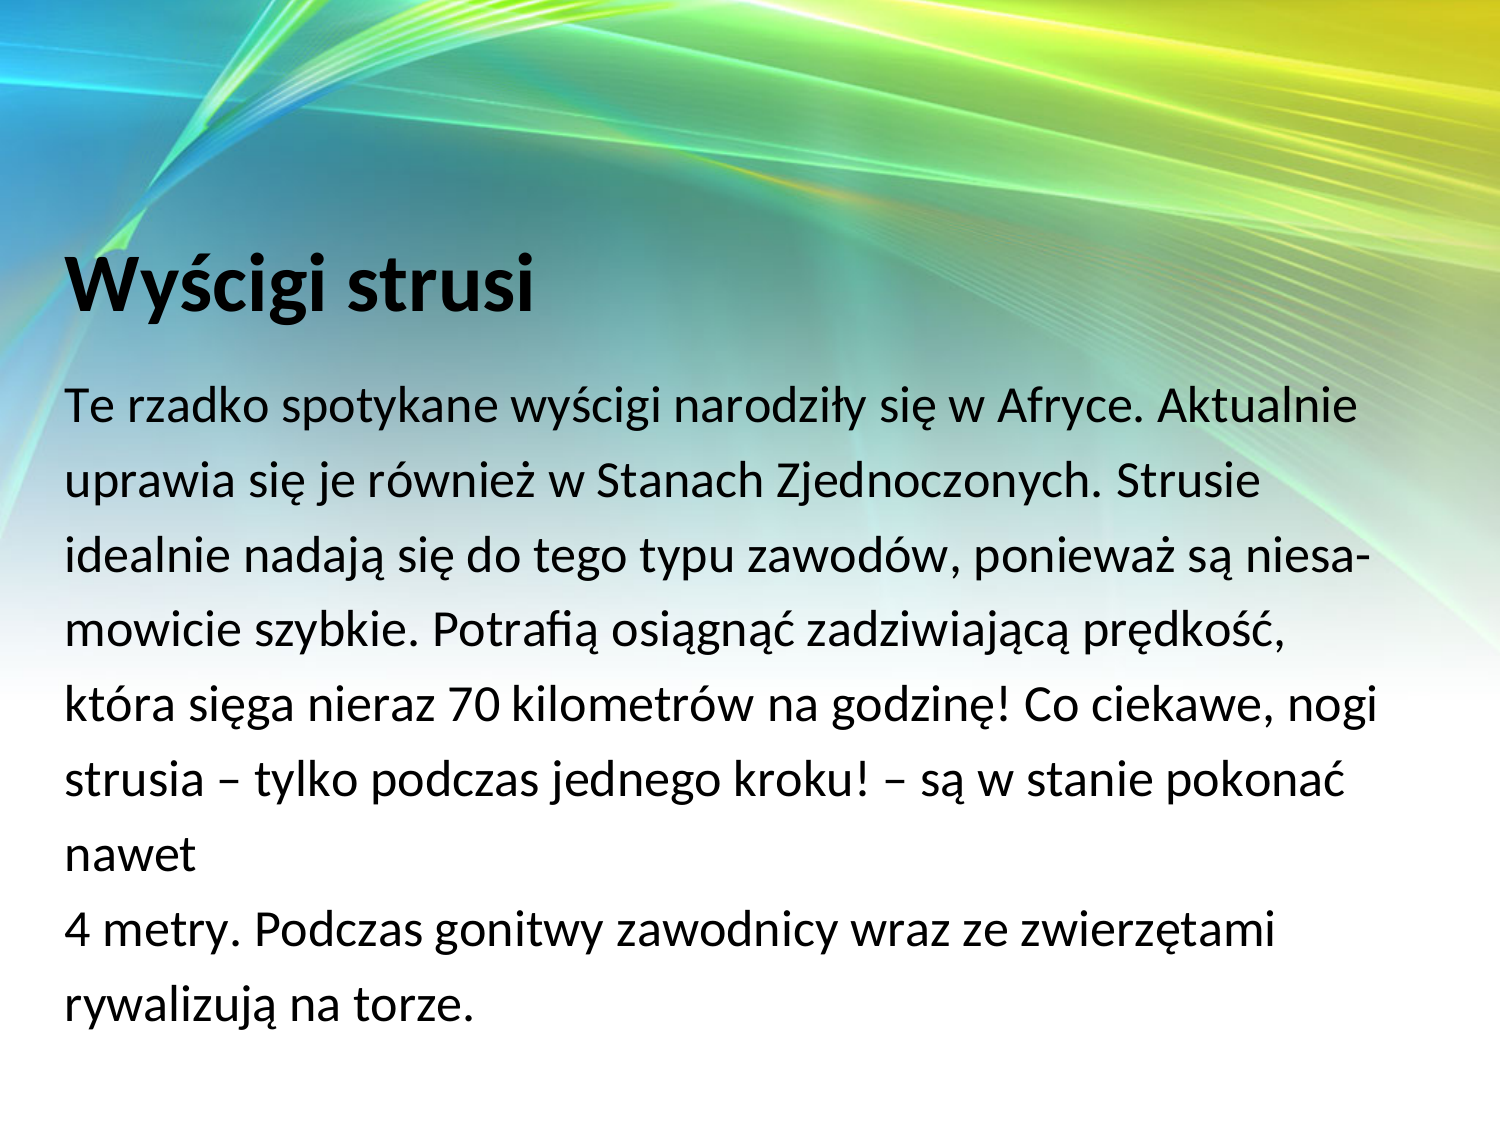

Wyścigi strusi
Te rzadko spotykane wyścigi narodziły się w Afryce. Aktualnie uprawia się je również w Stanach Zjednoczonych. Strusie idealnie nadają się do tego typu zawodów, ponieważ są niesa-mowicie szybkie. Potrafią osiągnąć zadziwiającą prędkość, która sięga nieraz 70 kilometrów na godzinę! Co ciekawe, nogi strusia – tylko podczas jednego kroku! – są w stanie pokonać nawet
4 metry. Podczas gonitwy zawodnicy wraz ze zwierzętami rywalizują na torze.